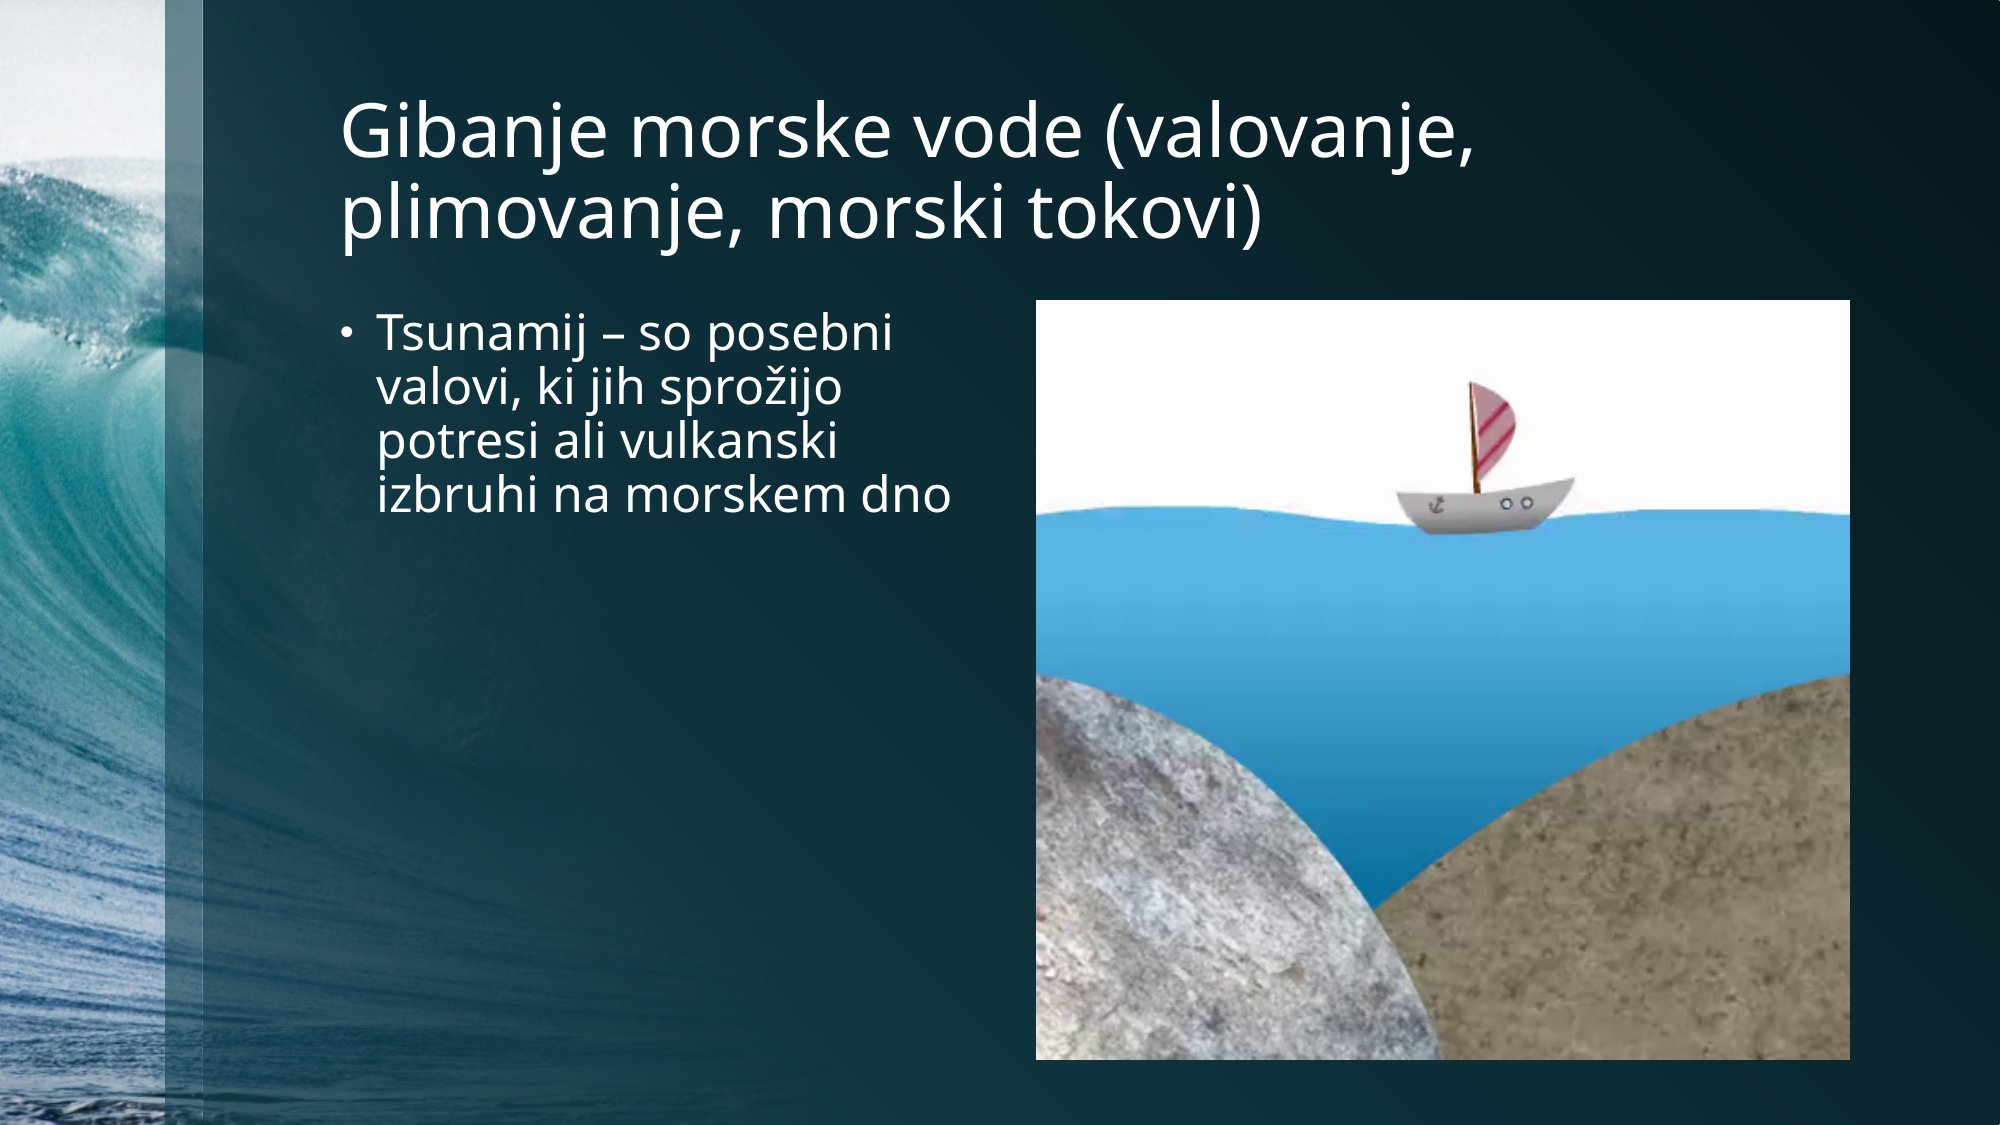

# Gibanje morske vode (valovanje, plimovanje, morski tokovi)
Tsunamij – so posebni valovi, ki jih sprožijo potresi ali vulkanski izbruhi na morskem dno